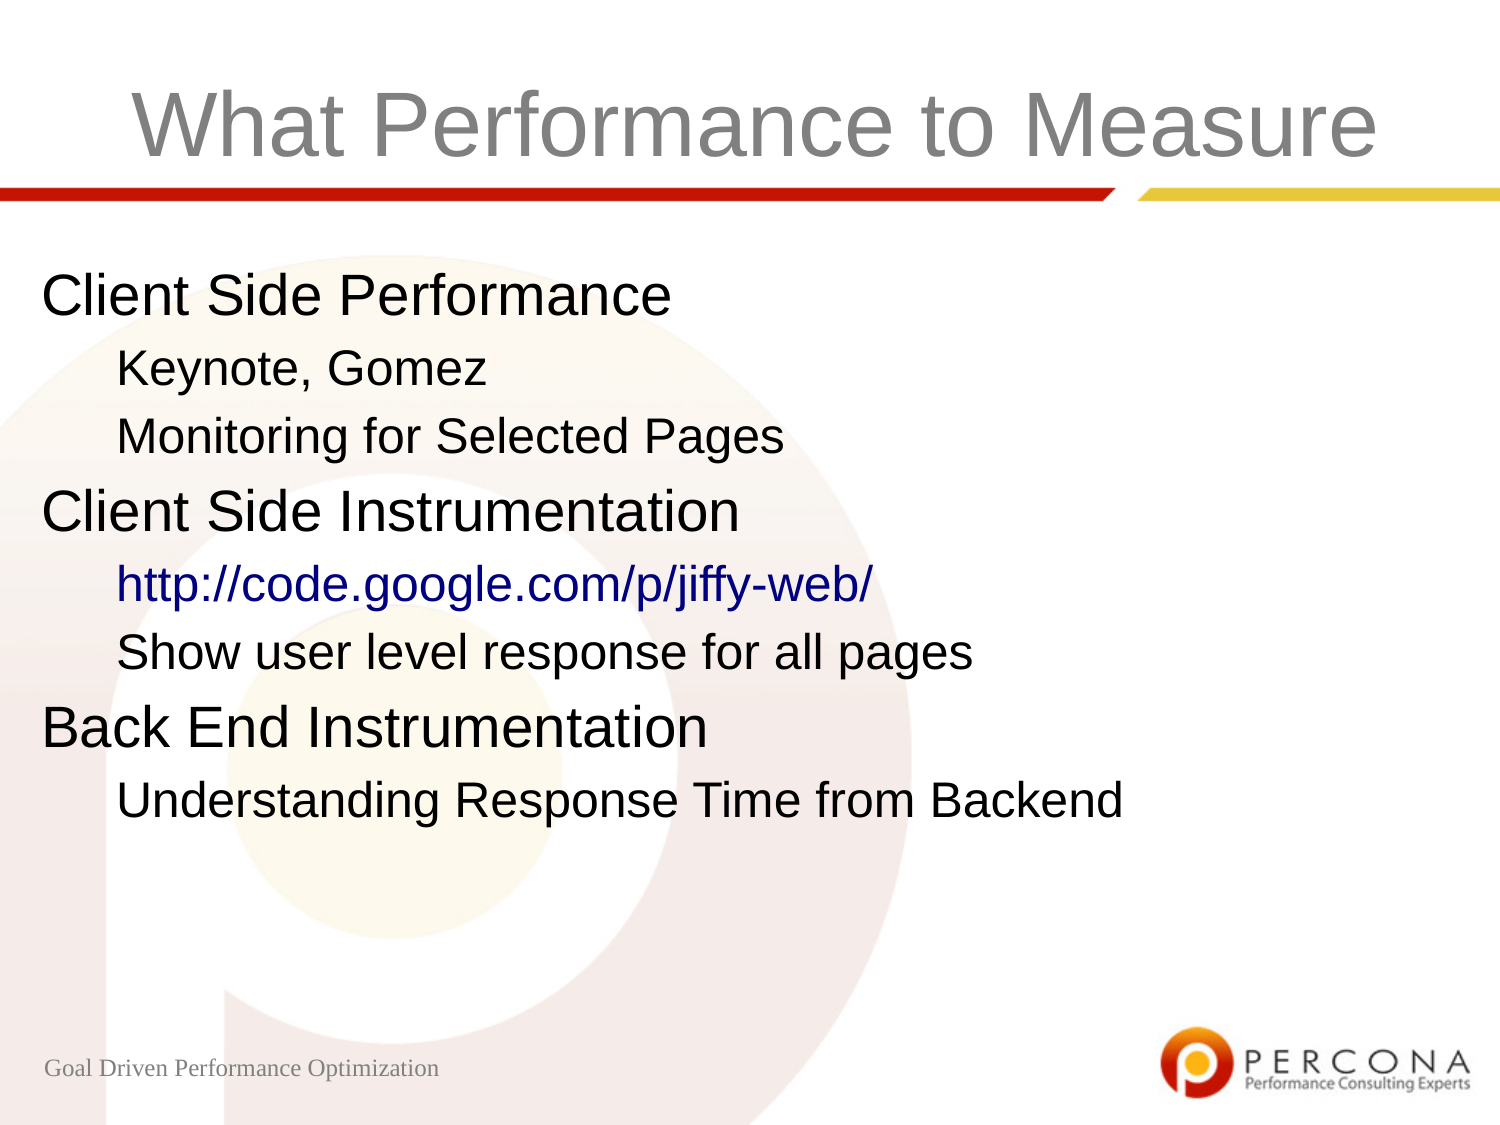

# What Performance to Measure
Client Side Performance
Keynote, Gomez
Monitoring for Selected Pages
Client Side Instrumentation
http://code.google.com/p/jiffy-web/
Show user level response for all pages
Back End Instrumentation
Understanding Response Time from Backend